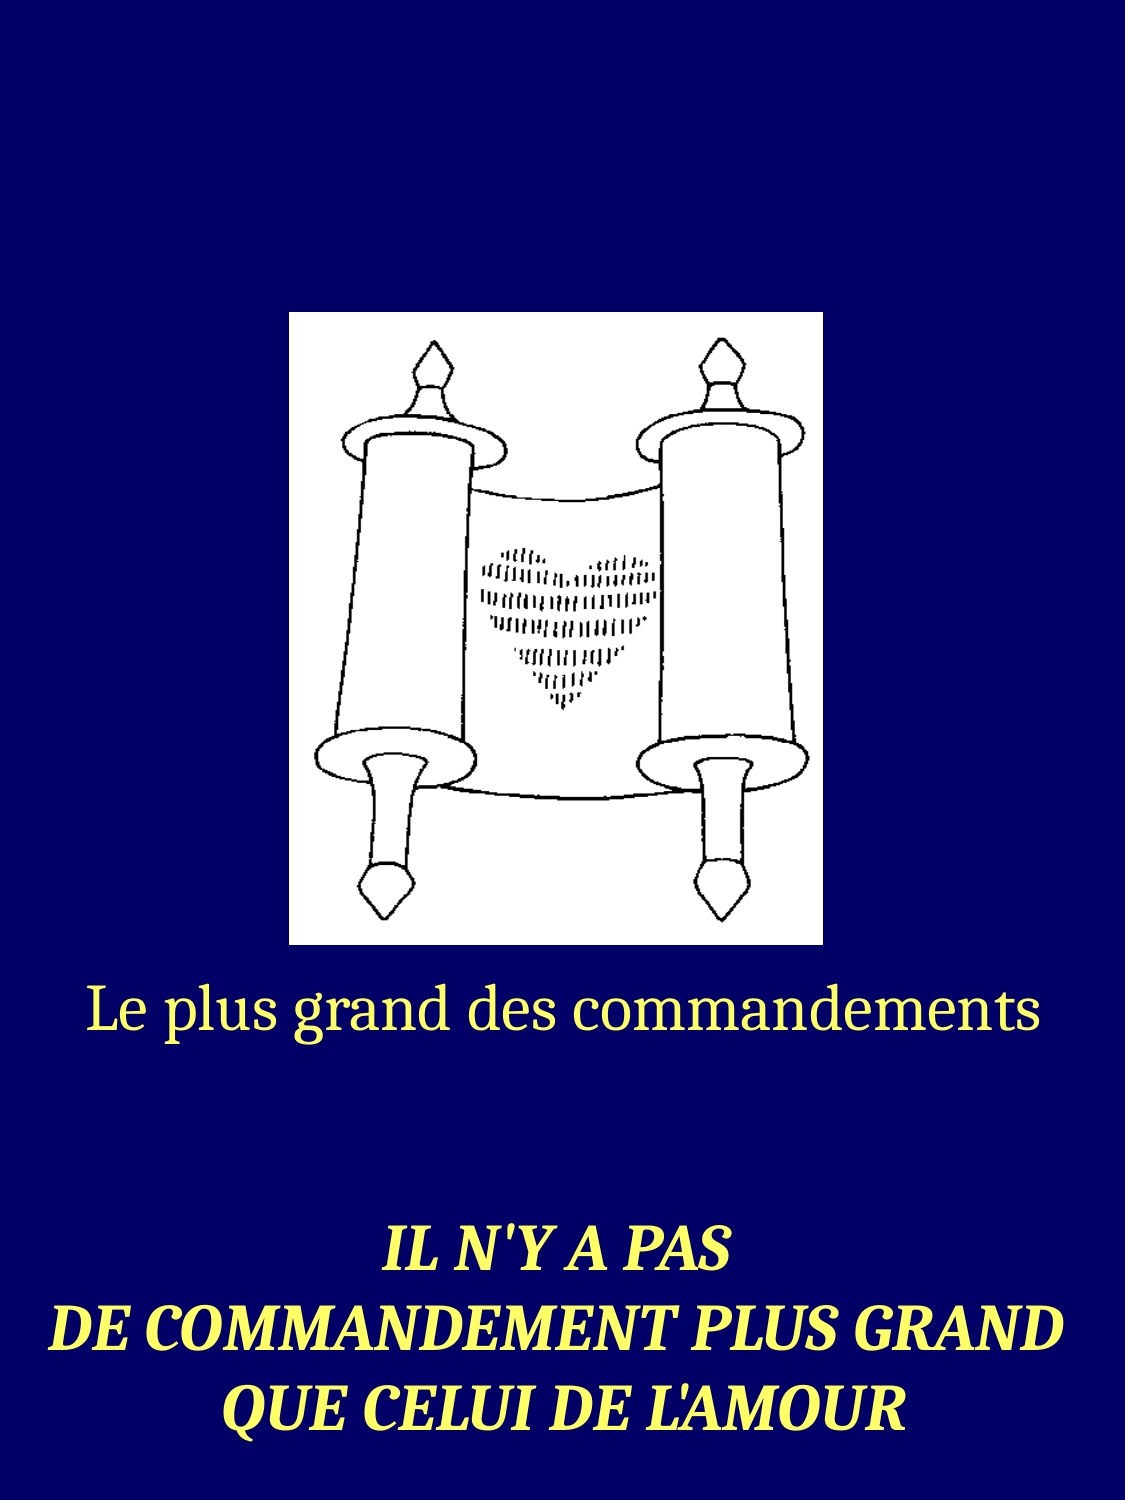

Le plus grand des commandements
IL N'Y A PAS
DE COMMANDEMENT PLUS GRAND
QUE CELUI DE L'AMOUR